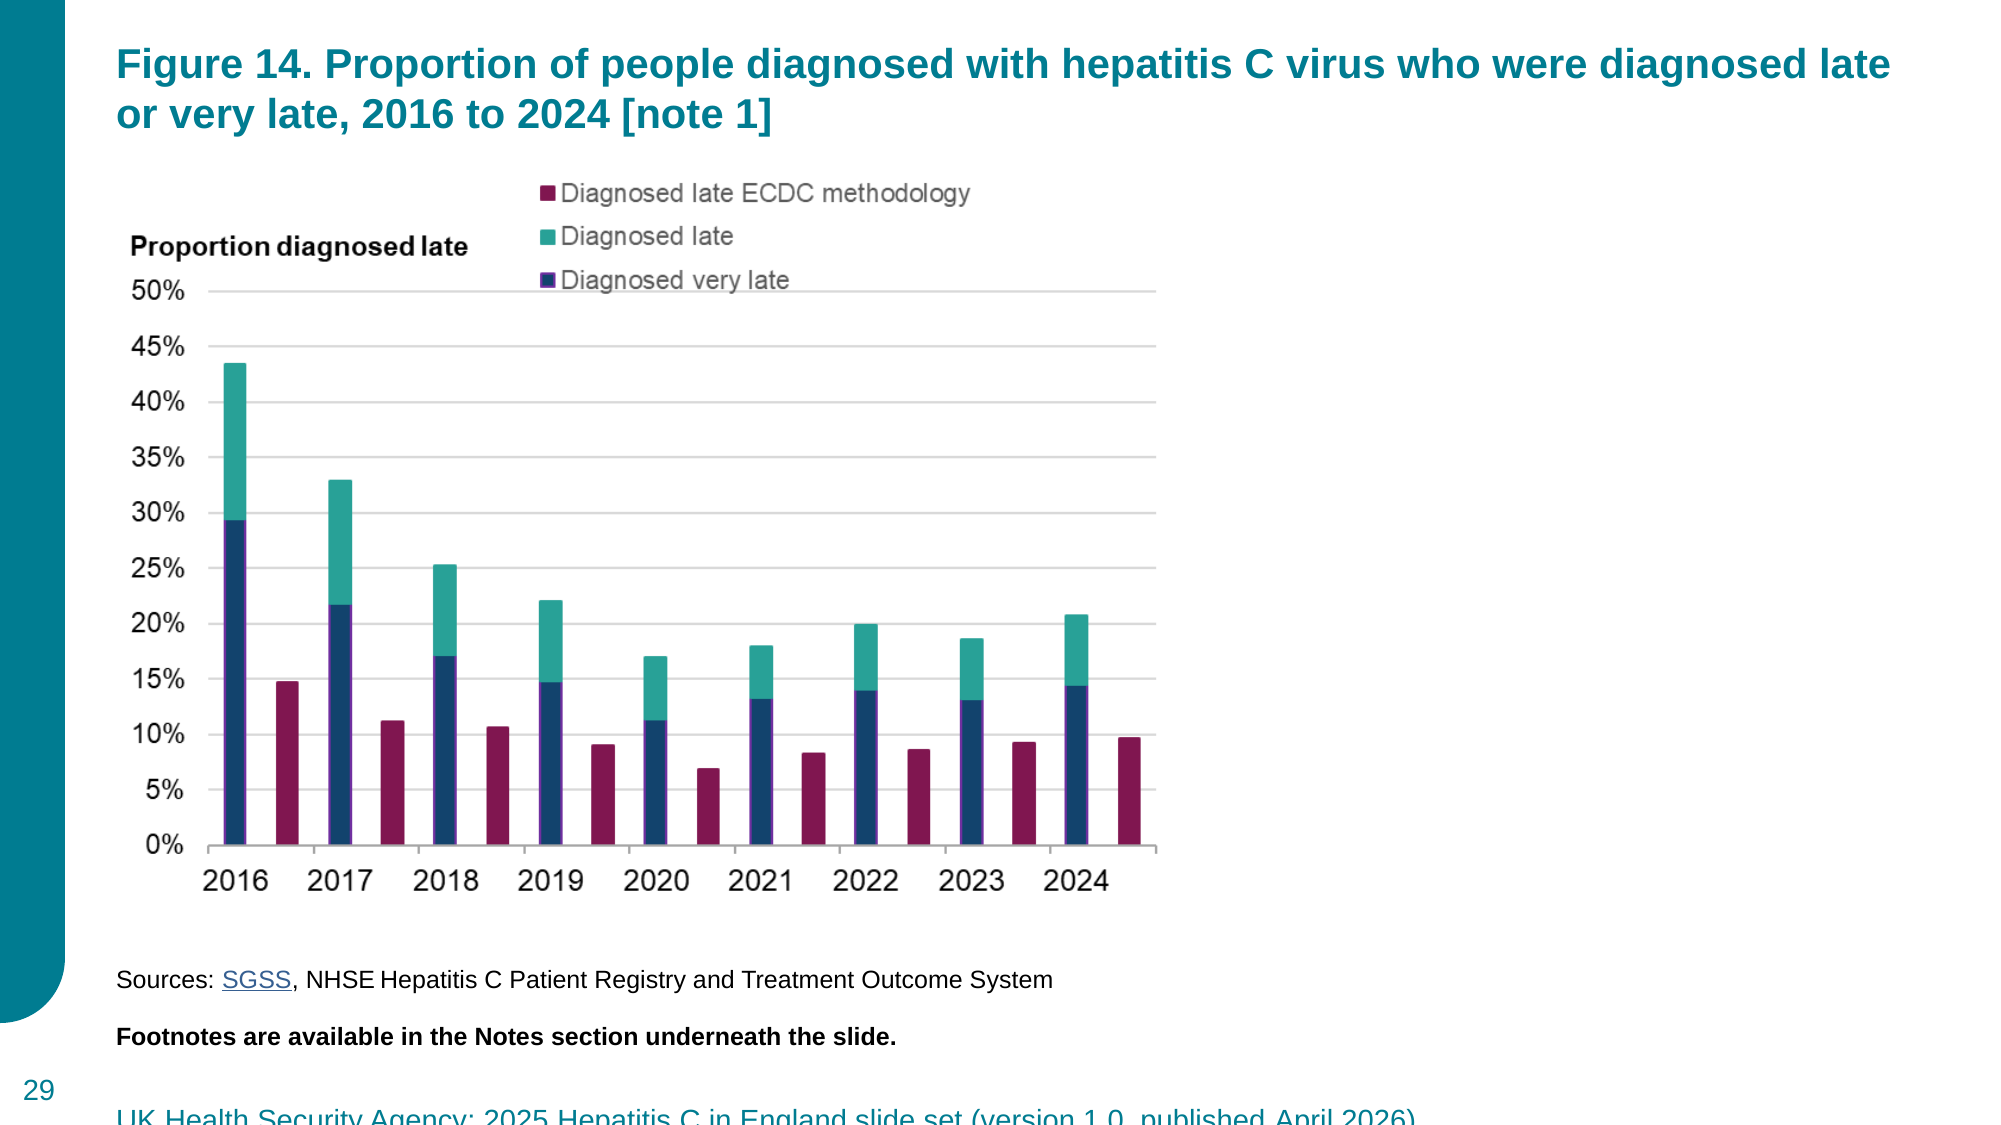

# Figure 14. Proportion of people diagnosed with hepatitis C virus who were diagnosed late or very late, 2016 to 2024 [note 1]
Sources: SGSS, NHSE Hepatitis C Patient Registry and Treatment Outcome System
Footnotes are available in the Notes section underneath the slide.
29
UK Health Security Agency: 2025 Hepatitis C in England slide set (version 1.0, published April 2026)